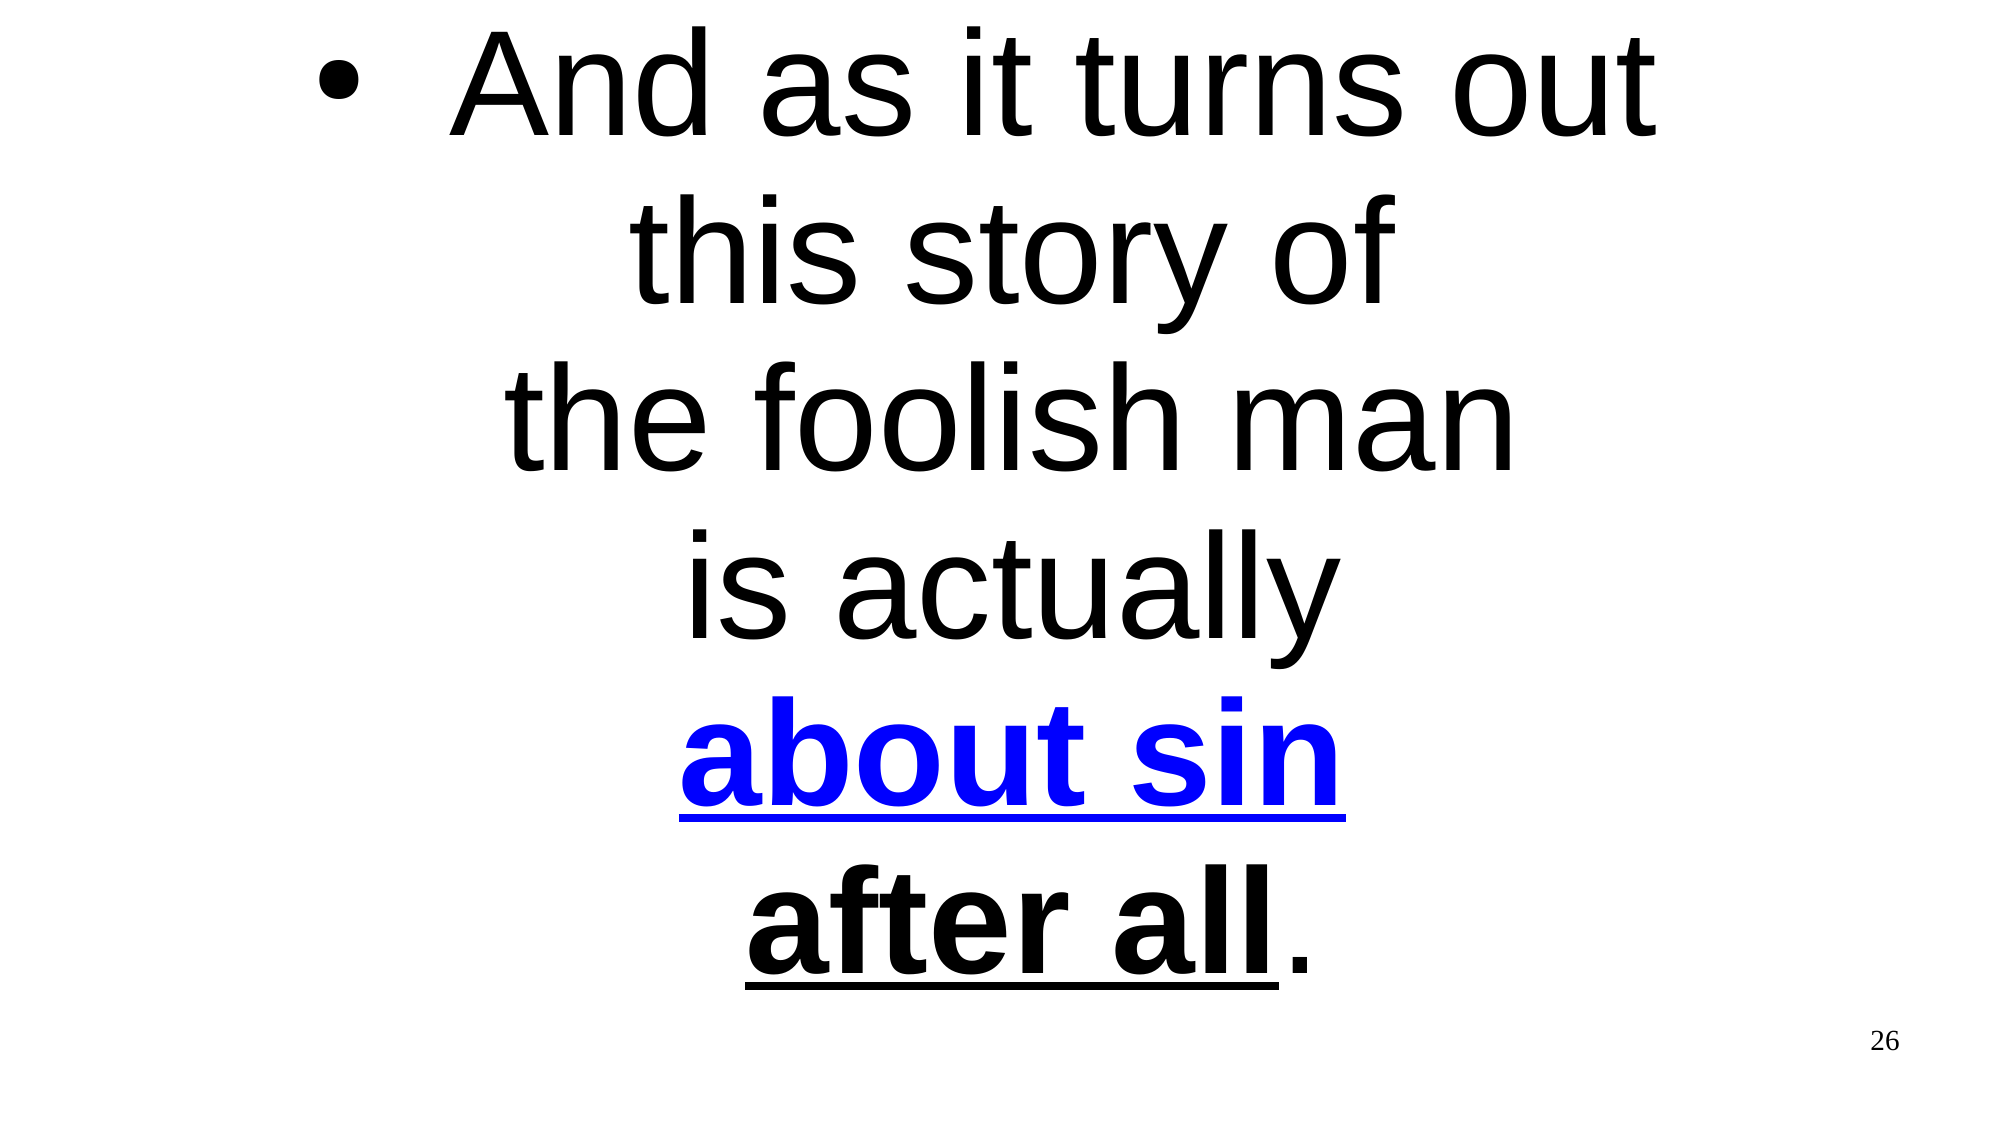

# And as it turns out this story of the foolish man is actually about sin after all.
26